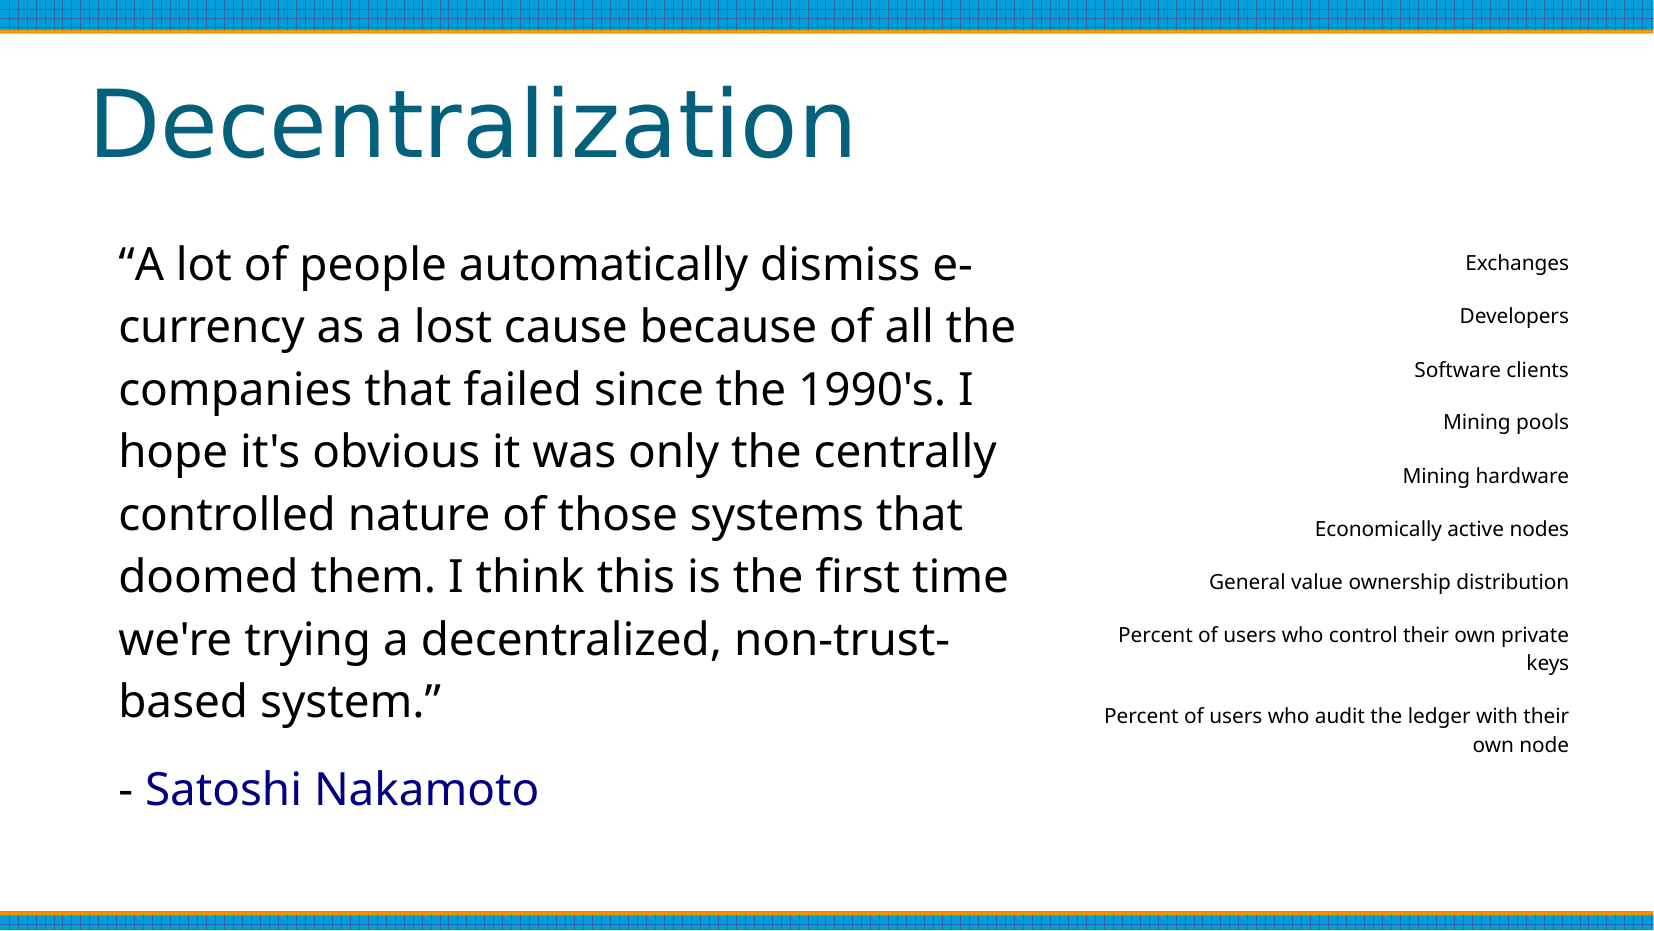

# Decentralization
“A lot of people automatically dismiss e-currency as a lost cause because of all the companies that failed since the 1990's. I hope it's obvious it was only the centrally controlled nature of those systems that doomed them. I think this is the first time we're trying a decentralized, non-trust-based system.”
- Satoshi Nakamoto
Exchanges
Developers
Software clients
Mining pools
Mining hardware
Economically active nodes
General value ownership distribution
Percent of users who control their own private keys
Percent of users who audit the ledger with their own node